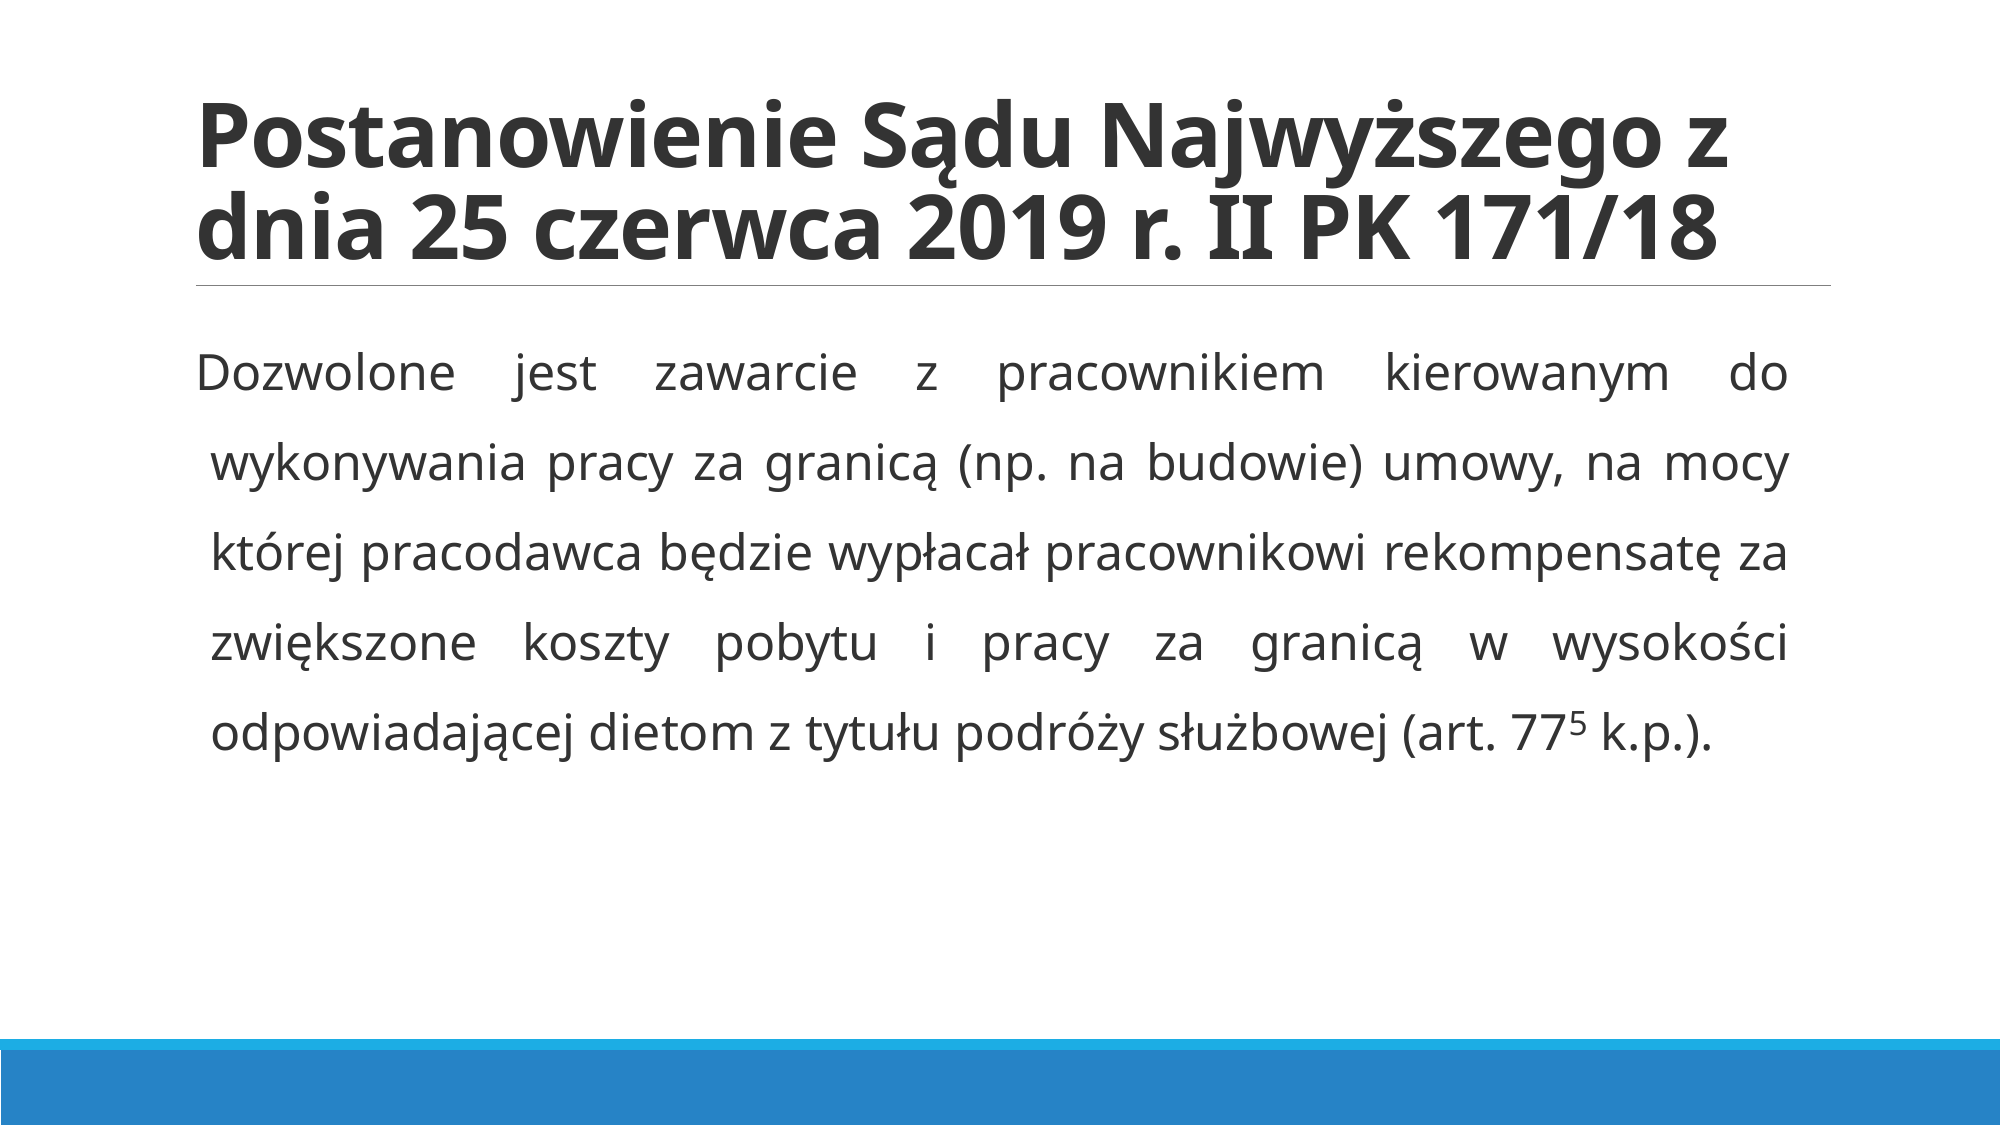

# Postanowienie Sądu Najwyższego z dnia 25 czerwca 2019 r. II PK 171/18
Dozwolone jest zawarcie z pracownikiem kierowanym do wykonywania pracy za granicą (np. na budowie) umowy, na mocy której pracodawca będzie wypłacał pracownikowi rekompensatę za zwiększone koszty pobytu i pracy za granicą w wysokości odpowiadającej dietom z tytułu podróży służbowej (art. 775 k.p.).